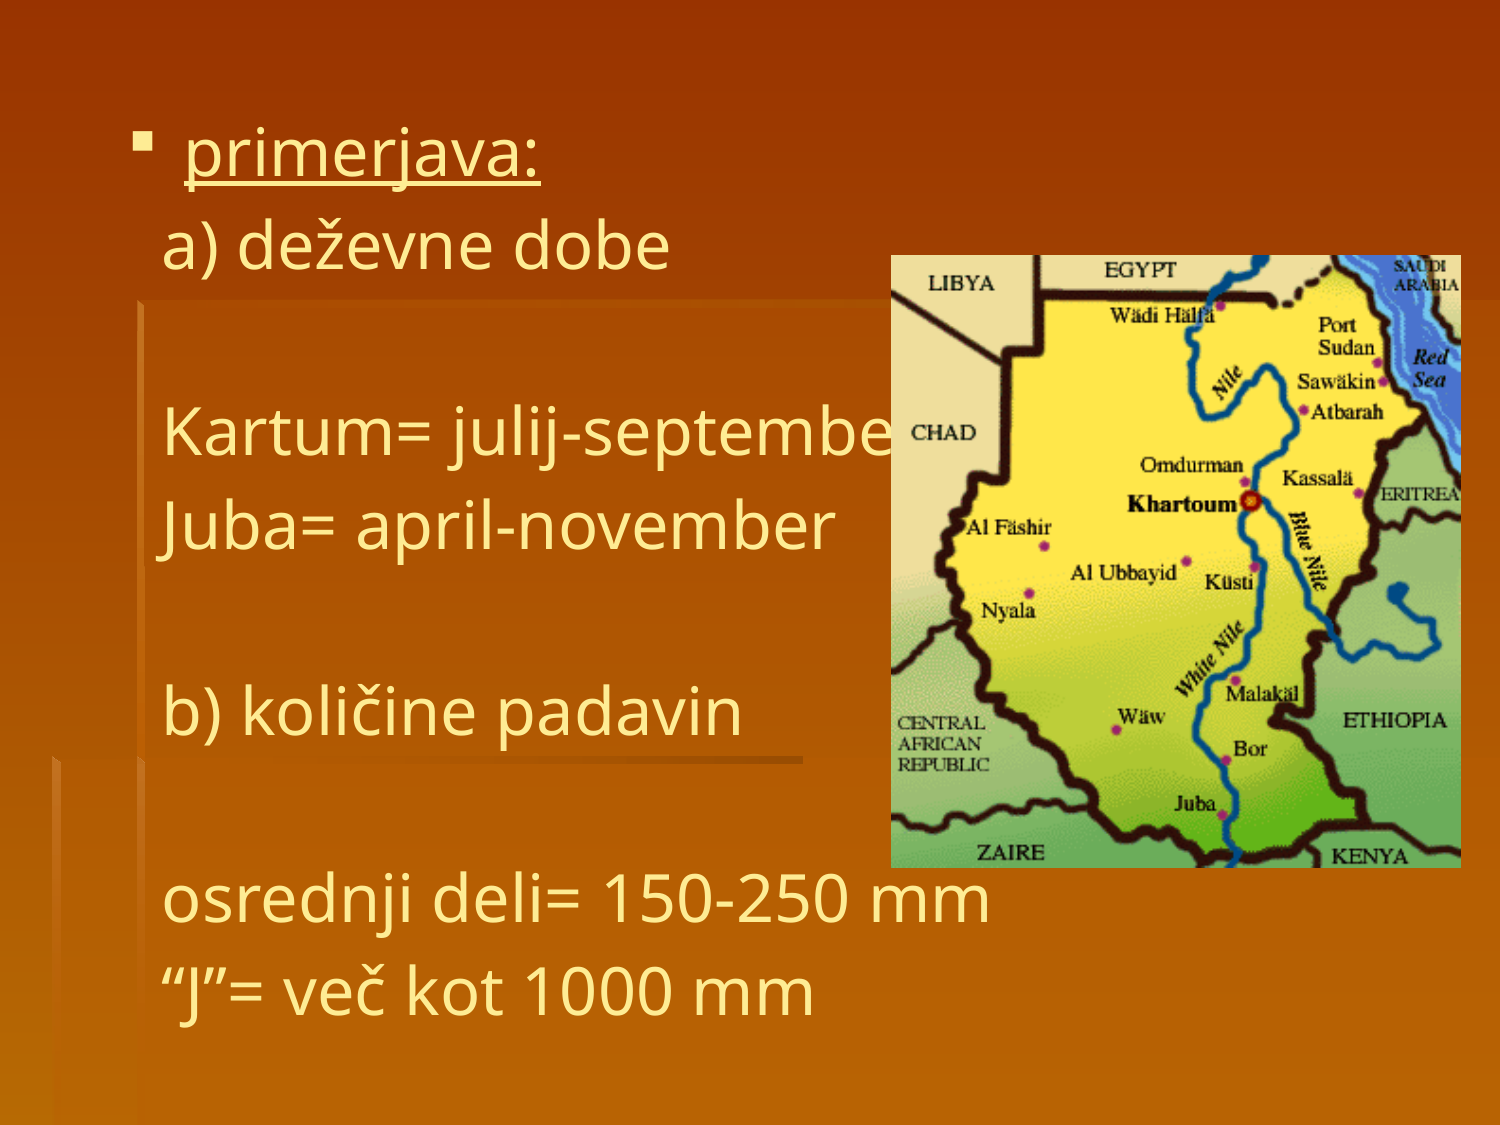

# primerjava:
 a) deževne dobe
 Kartum= julij-september
 Juba= april-november
 b) količine padavin
 osrednji deli= 150-250 mm
 “J”= več kot 1000 mm